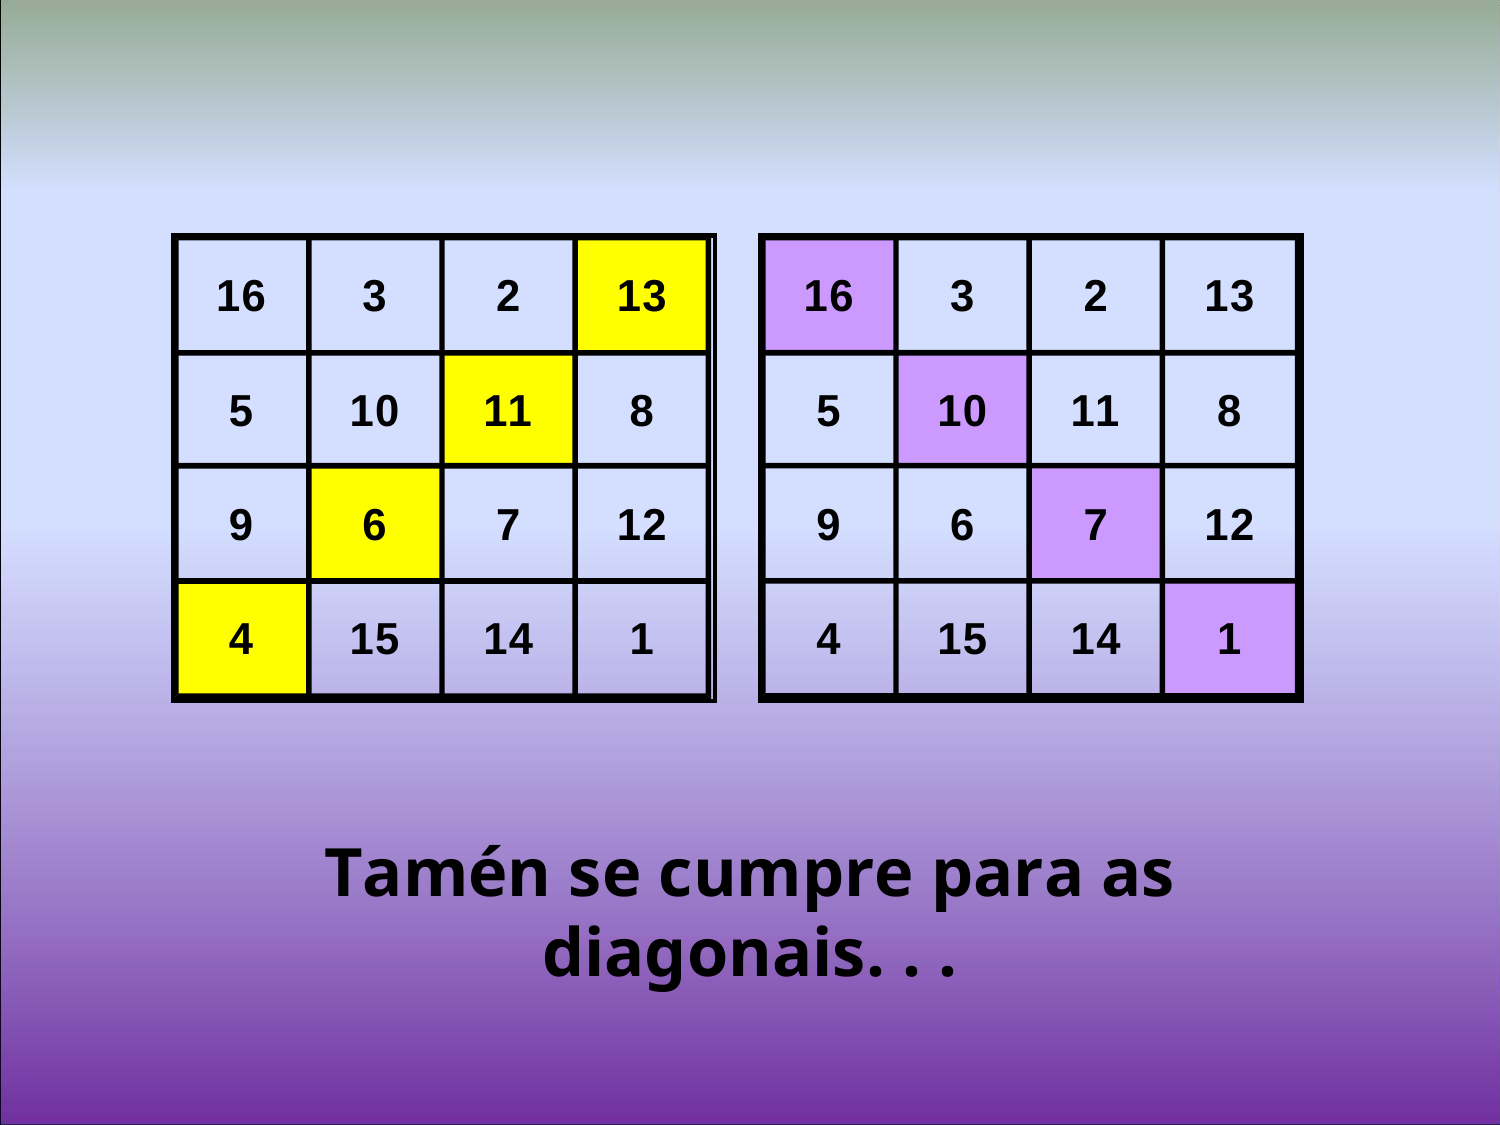

Tamén se cumpre para as diagonais. . .